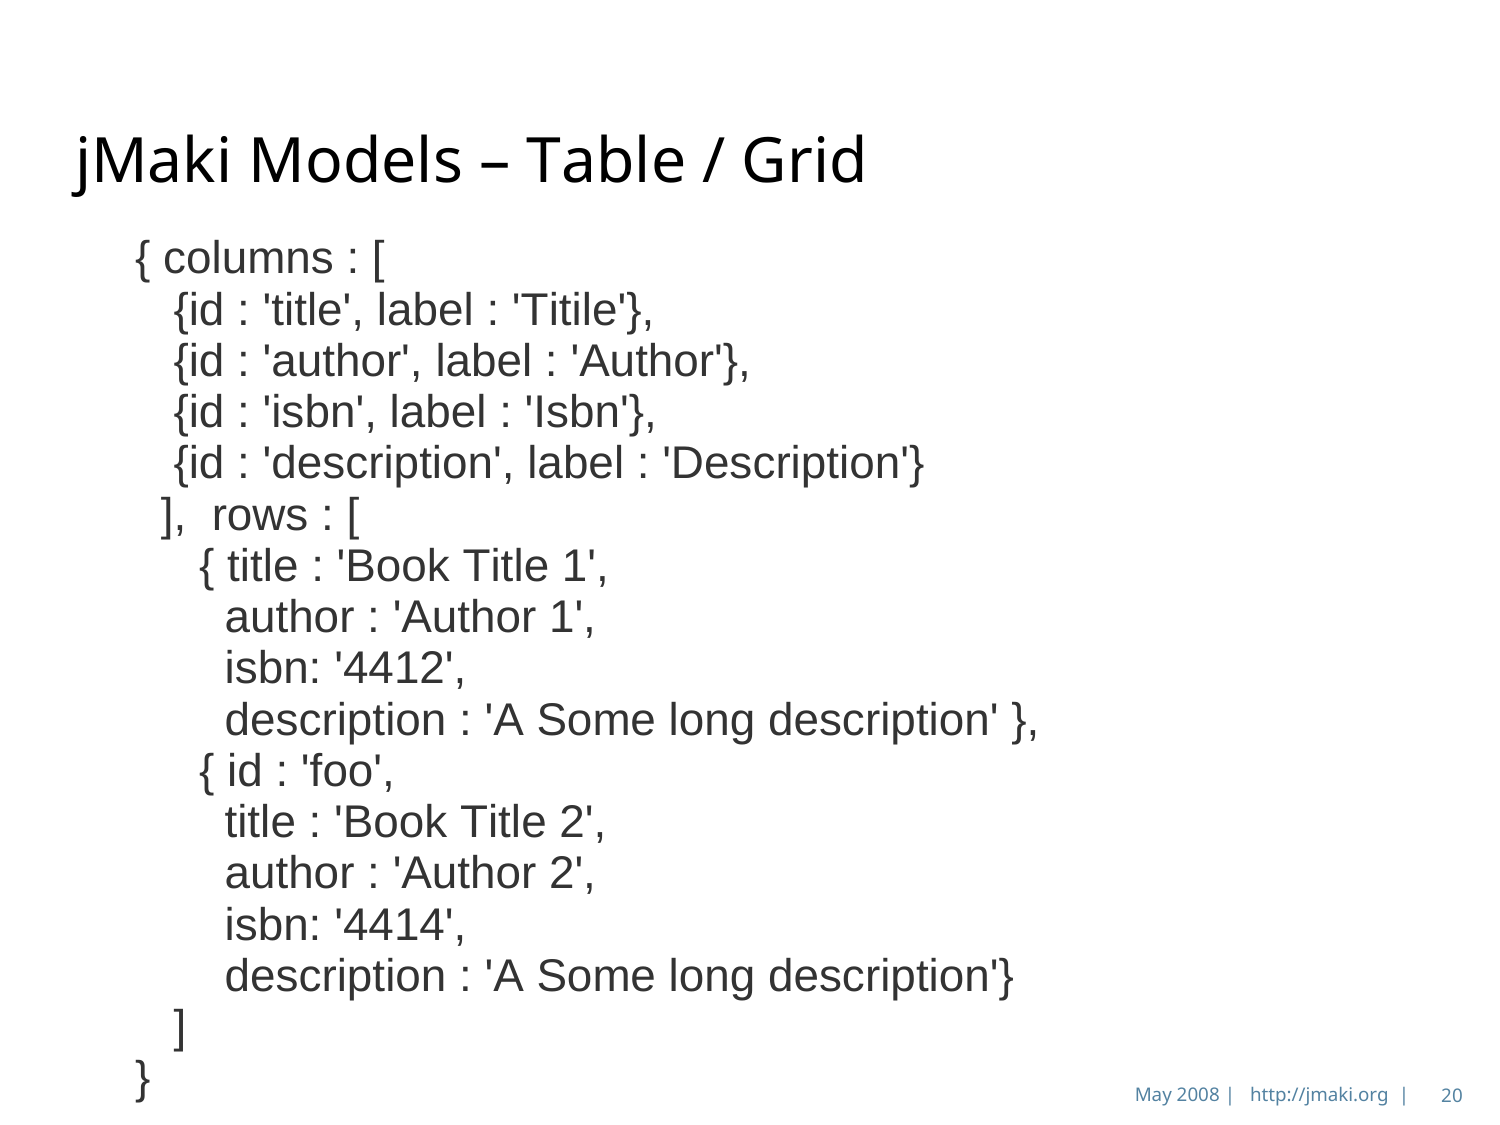

# jMaki Models – Table / Grid
{ columns : [
 {id : 'title', label : 'Titile'},
 {id : 'author', label : 'Author'},
 {id : 'isbn', label : 'Isbn'},
 {id : 'description', label : 'Description'}
 ], rows : [
 { title : 'Book Title 1',
 author : 'Author 1',
 isbn: '4412',
 description : 'A Some long description' },
 { id : 'foo',
 title : 'Book Title 2',
 author : 'Author 2',
 isbn: '4414',
 description : 'A Some long description'}
 ]
}